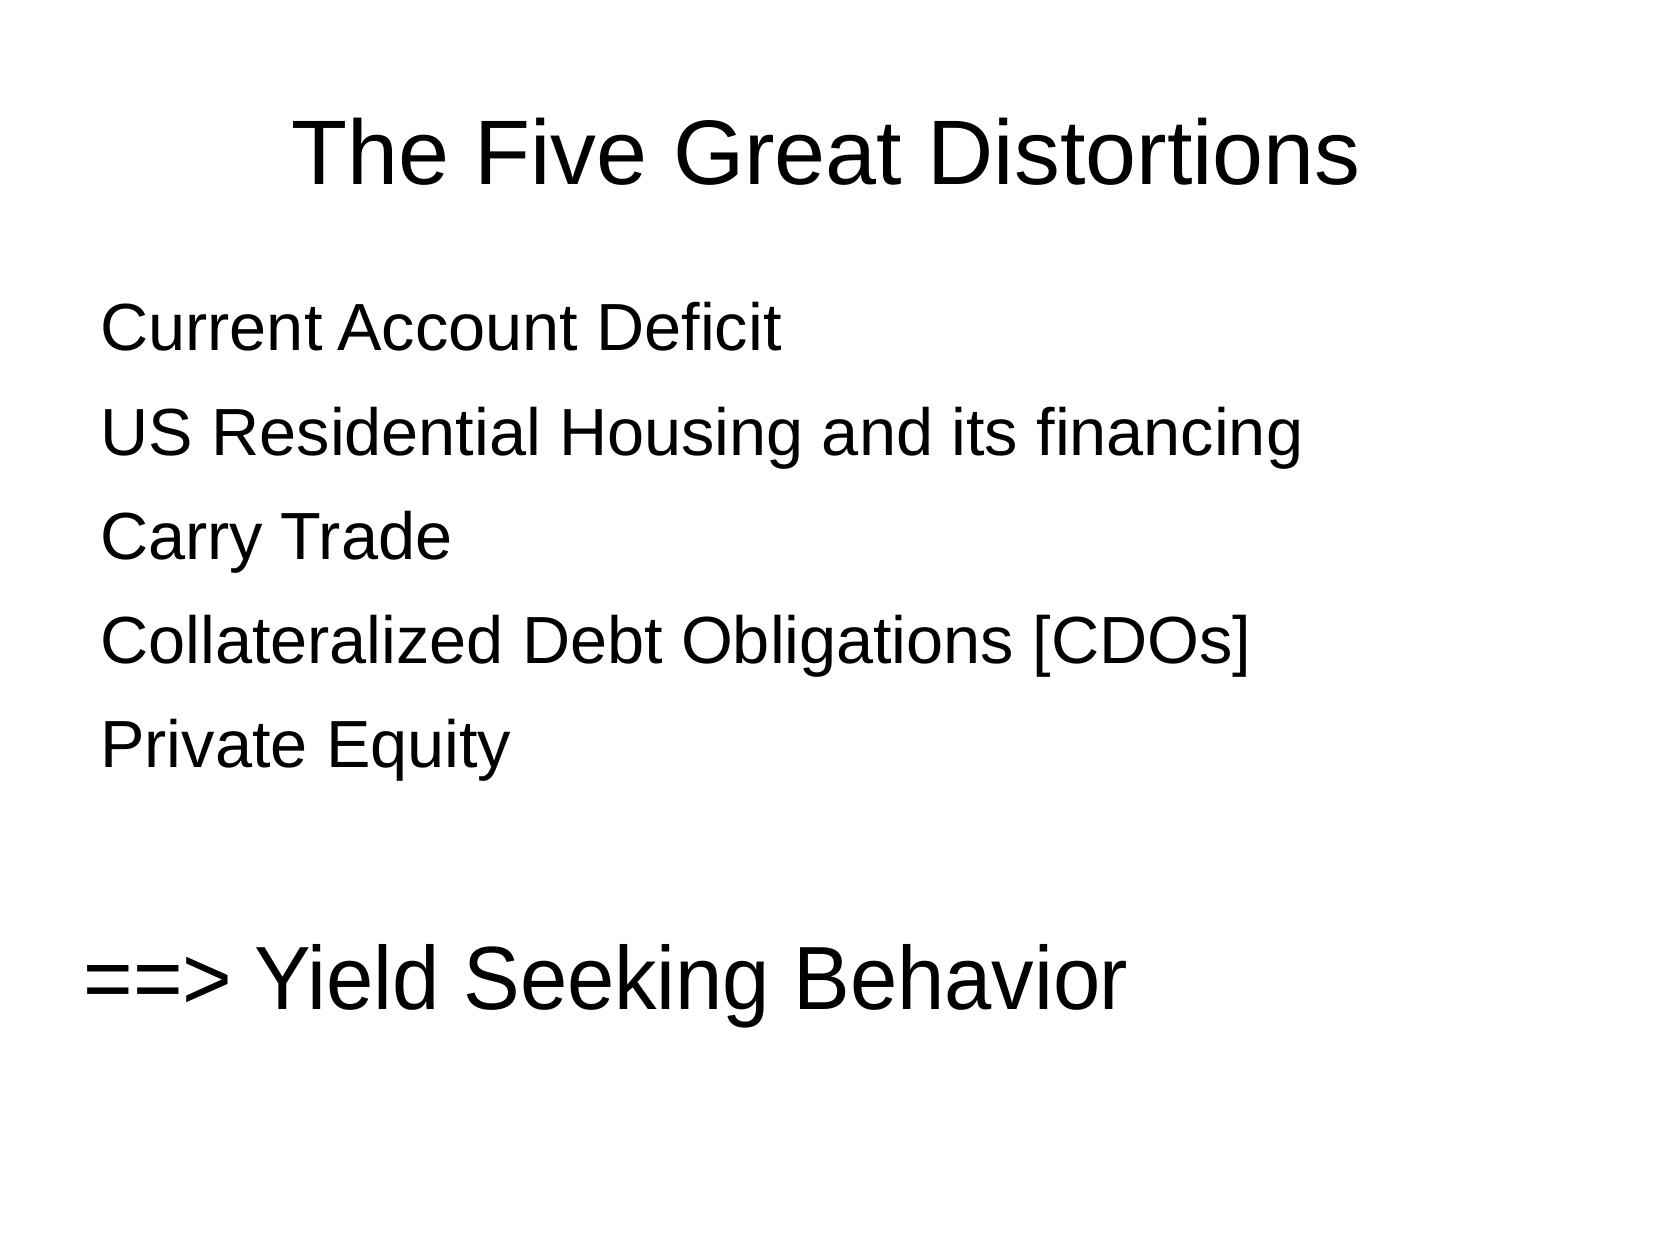

# The Five Great Distortions
Current Account Deficit
US Residential Housing and its financing
Carry Trade
Collateralized Debt Obligations [CDOs]
Private Equity